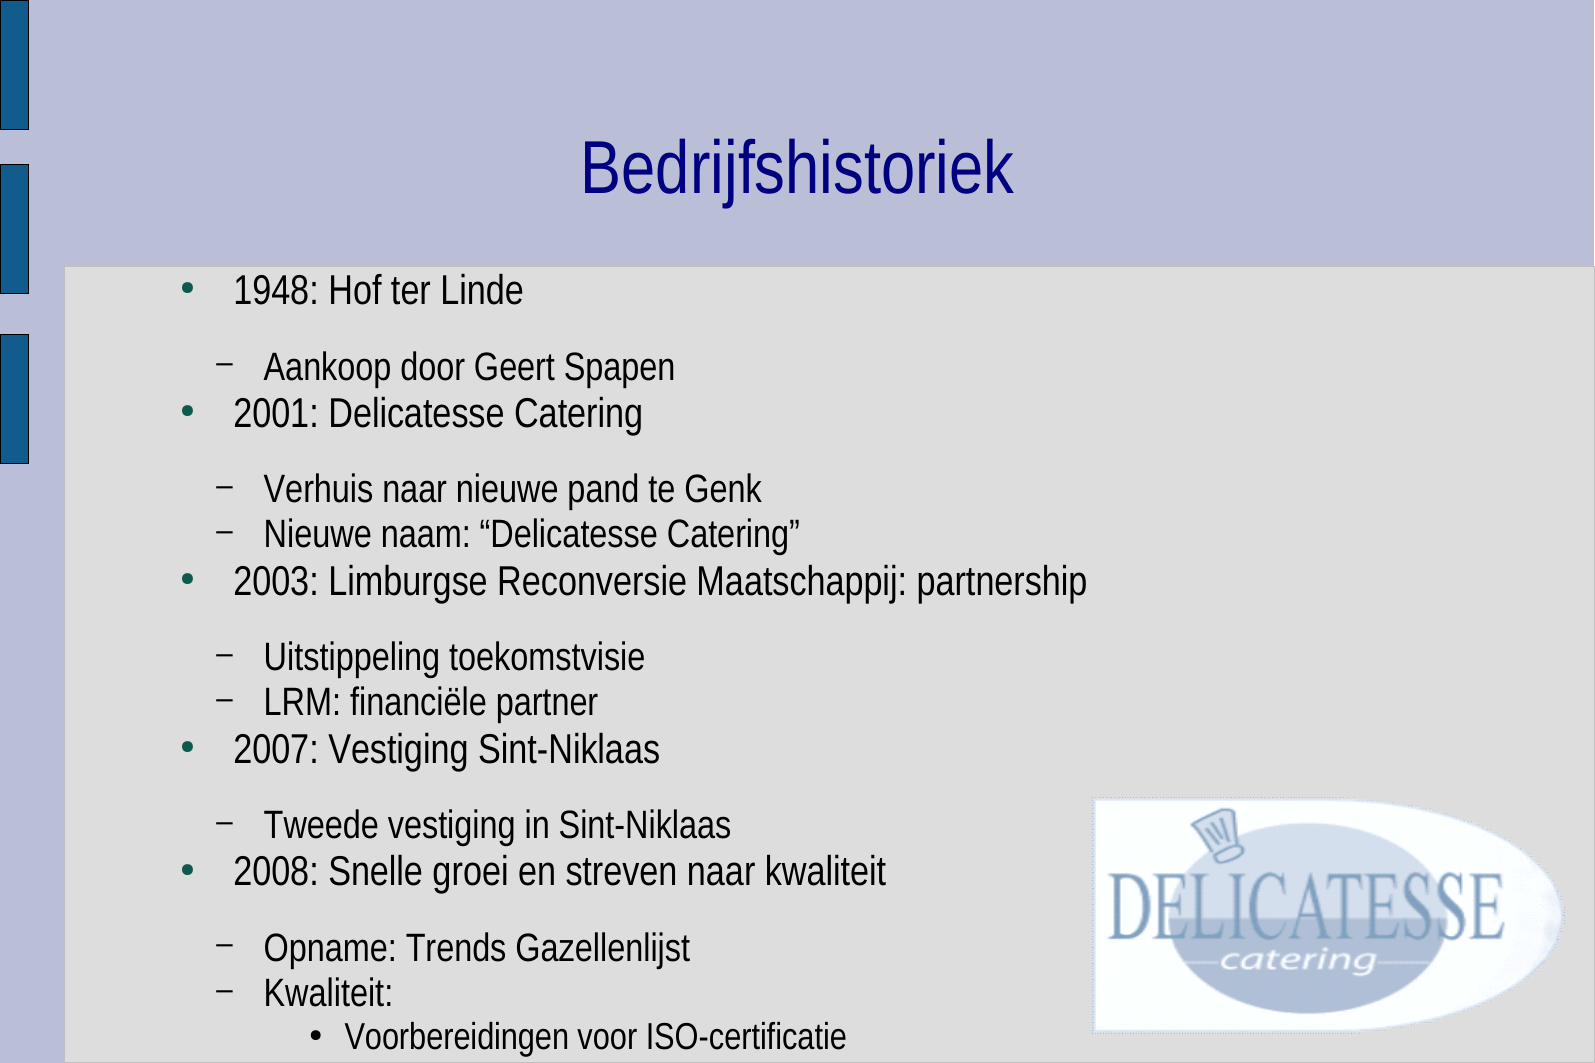

# Bedrijfshistoriek
1948: Hof ter Linde
Aankoop door Geert Spapen
2001: Delicatesse Catering
Verhuis naar nieuwe pand te Genk
Nieuwe naam: “Delicatesse Catering”
2003: Limburgse Reconversie Maatschappij: partnership
Uitstippeling toekomstvisie
LRM: financiële partner
2007: Vestiging Sint-Niklaas
Tweede vestiging in Sint-Niklaas
2008: Snelle groei en streven naar kwaliteit
Opname: Trends Gazellenlijst
Kwaliteit:
Voorbereidingen voor ISO-certificatie